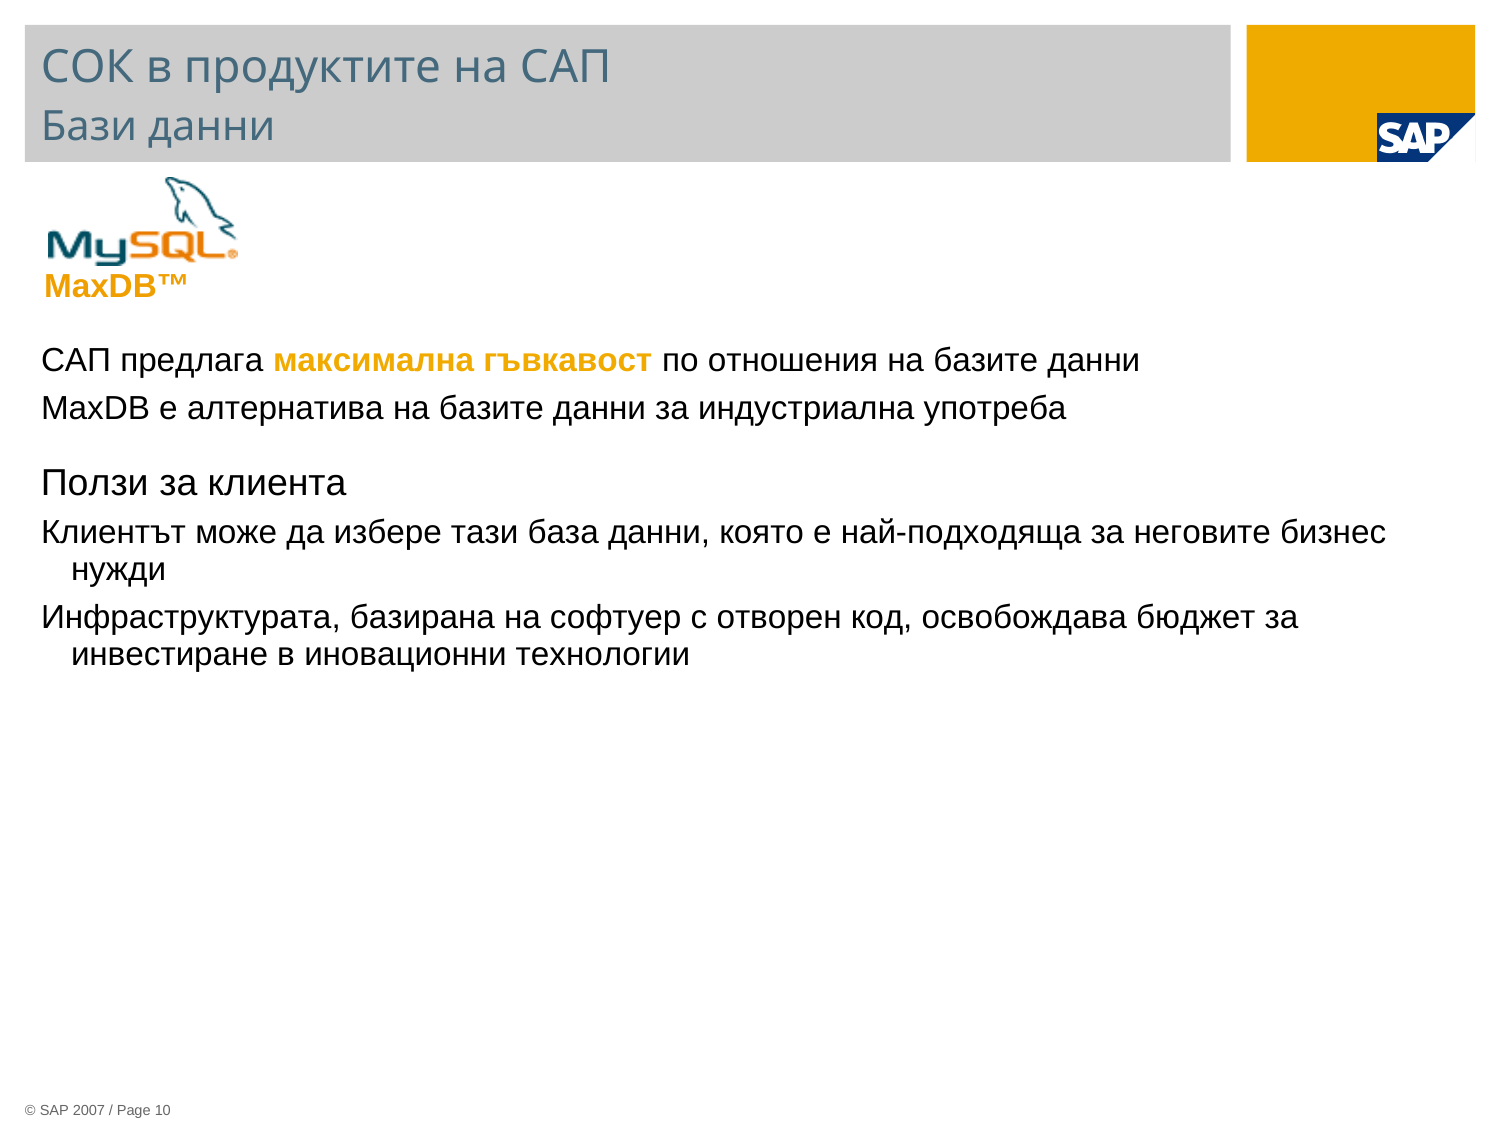

# СОК в продуктите на САП Бази данни
MaxDB™
САП предлага максимална гъвкавост по отношения на базите данни
MaxDB е алтернатива на базите данни за индустриална употреба
Ползи за клиента
Клиентът може да избере тази база данни, която е най-подходяща за неговите бизнес нужди
Инфраструктурата, базирана на софтуер с отворен код, освобождава бюджет за инвестиране в иновационни технологии
10